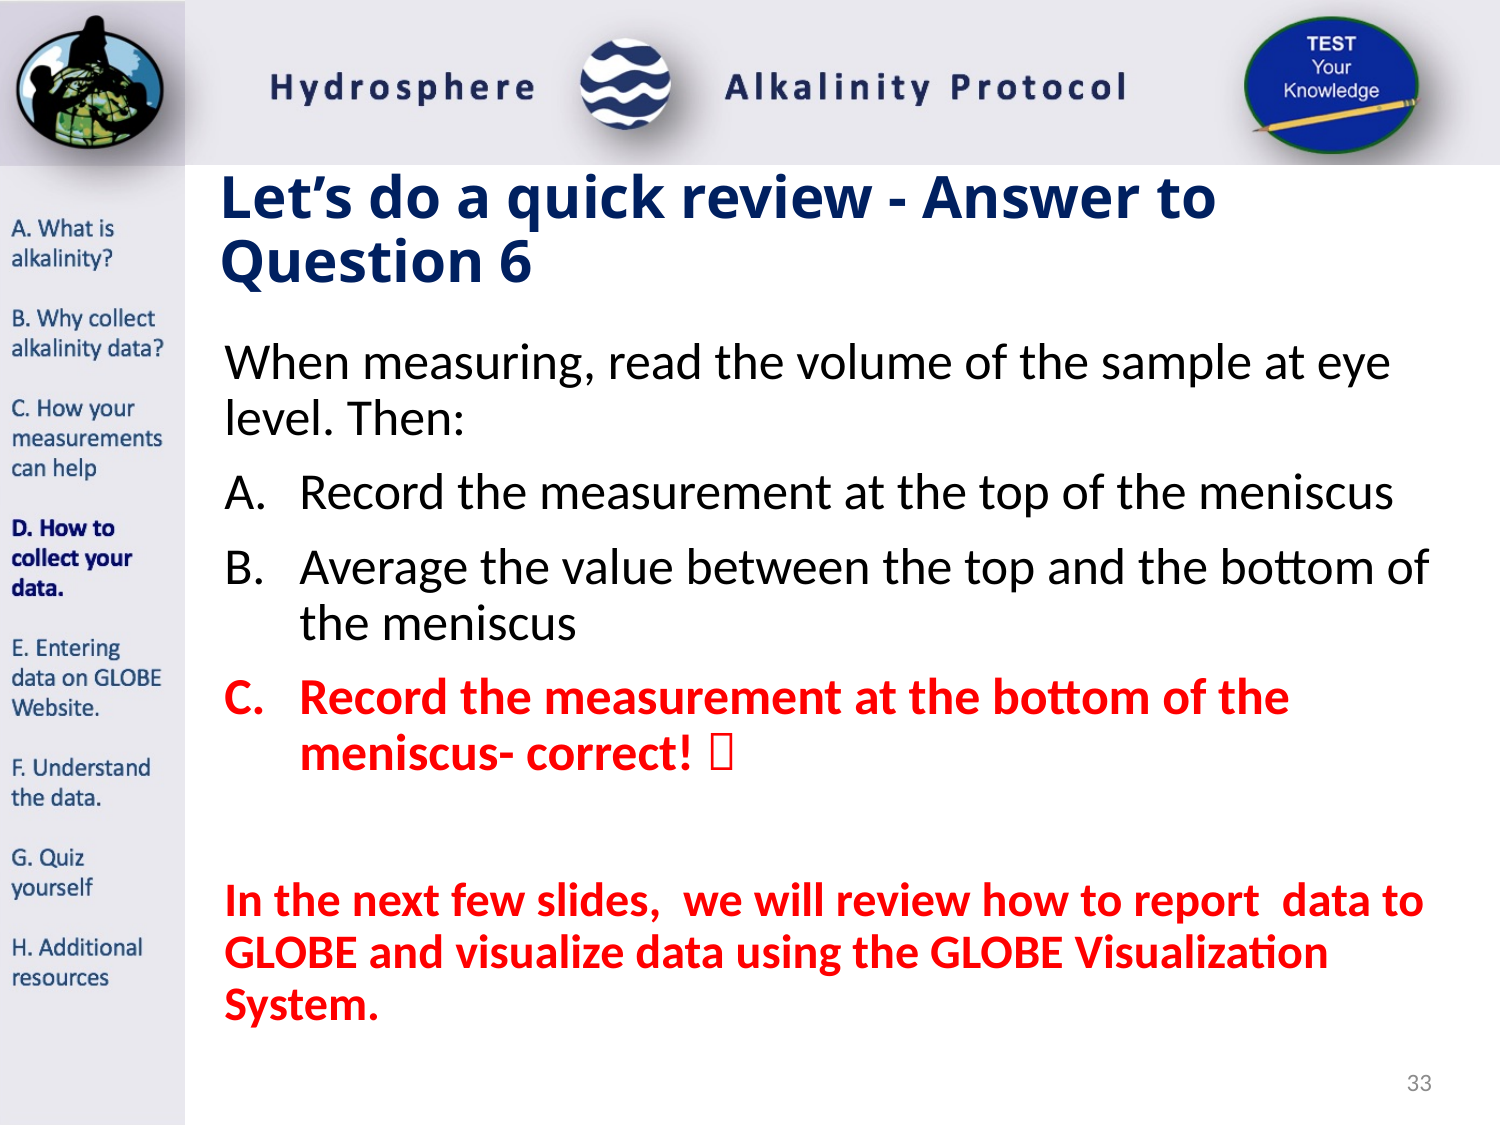

# Let’s do a quick review - Answer to Question 6
When measuring, read the volume of the sample at eye level. Then:
Record the measurement at the top of the meniscus
Average the value between the top and the bottom of the meniscus
Record the measurement at the bottom of the meniscus- correct! 
In the next few slides, we will review how to report data to GLOBE and visualize data using the GLOBE Visualization System.